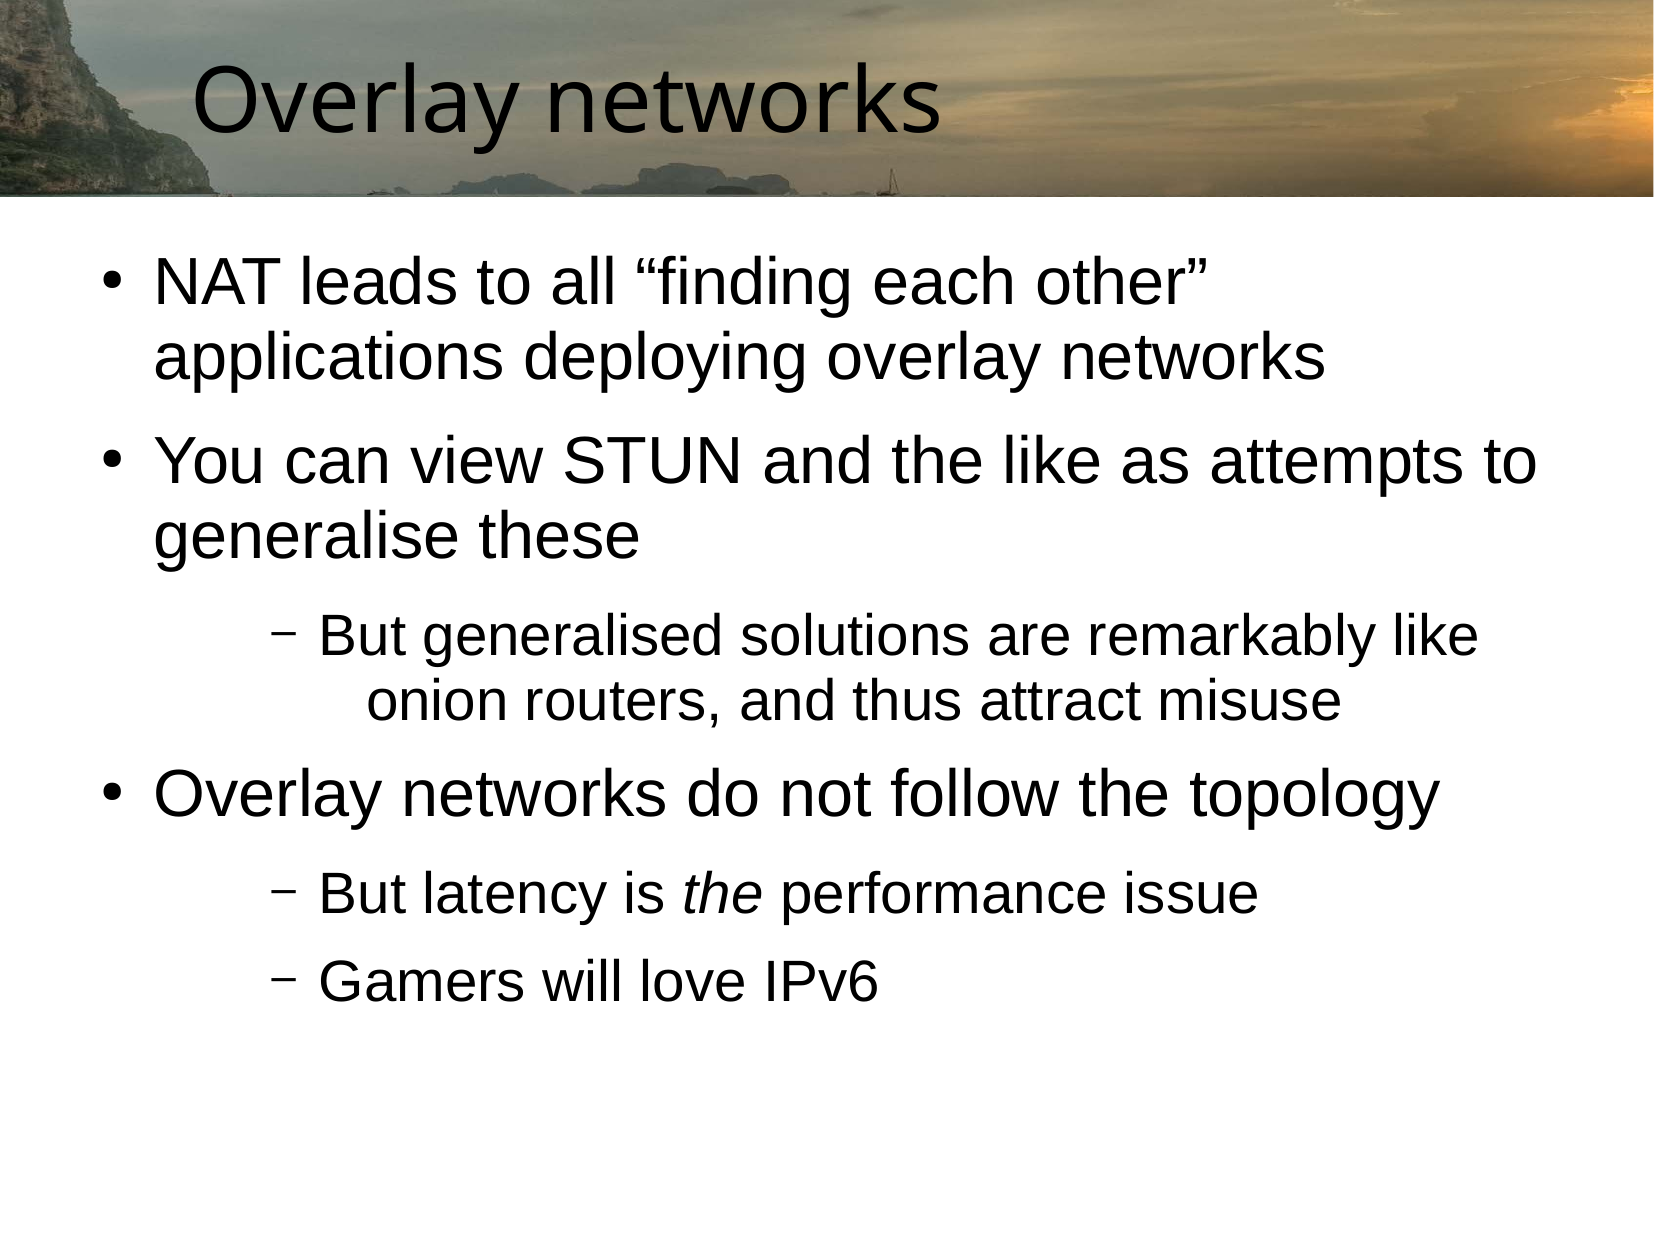

# Overlay networks
NAT leads to all “finding each other” applications deploying overlay networks
You can view STUN and the like as attempts to generalise these
But generalised solutions are remarkably like onion routers, and thus attract misuse
Overlay networks do not follow the topology
But latency is the performance issue
Gamers will love IPv6